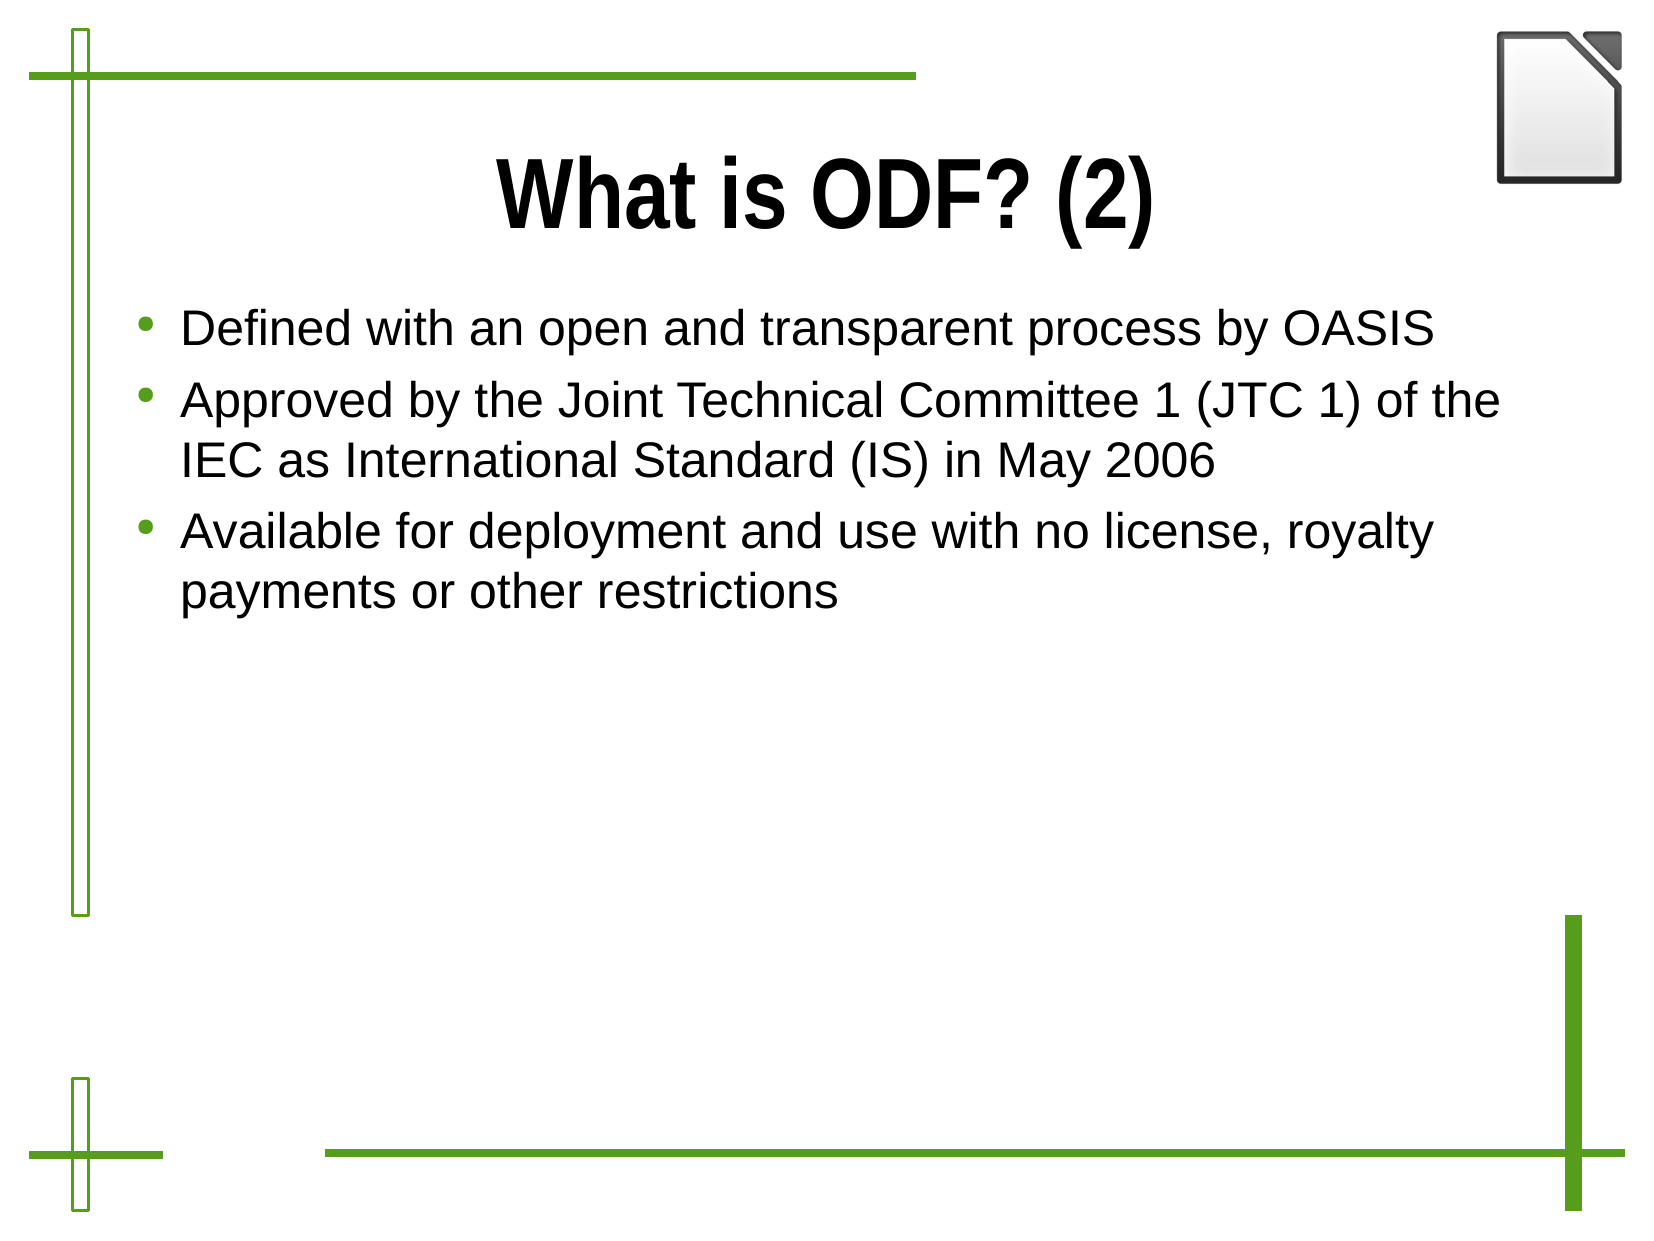

# What is ODF? (2)
Defined with an open and transparent process by OASIS
Approved by the Joint Technical Committee 1 (JTC 1) of the IEC as International Standard (IS) in May 2006
Available for deployment and use with no license, royalty payments or other restrictions